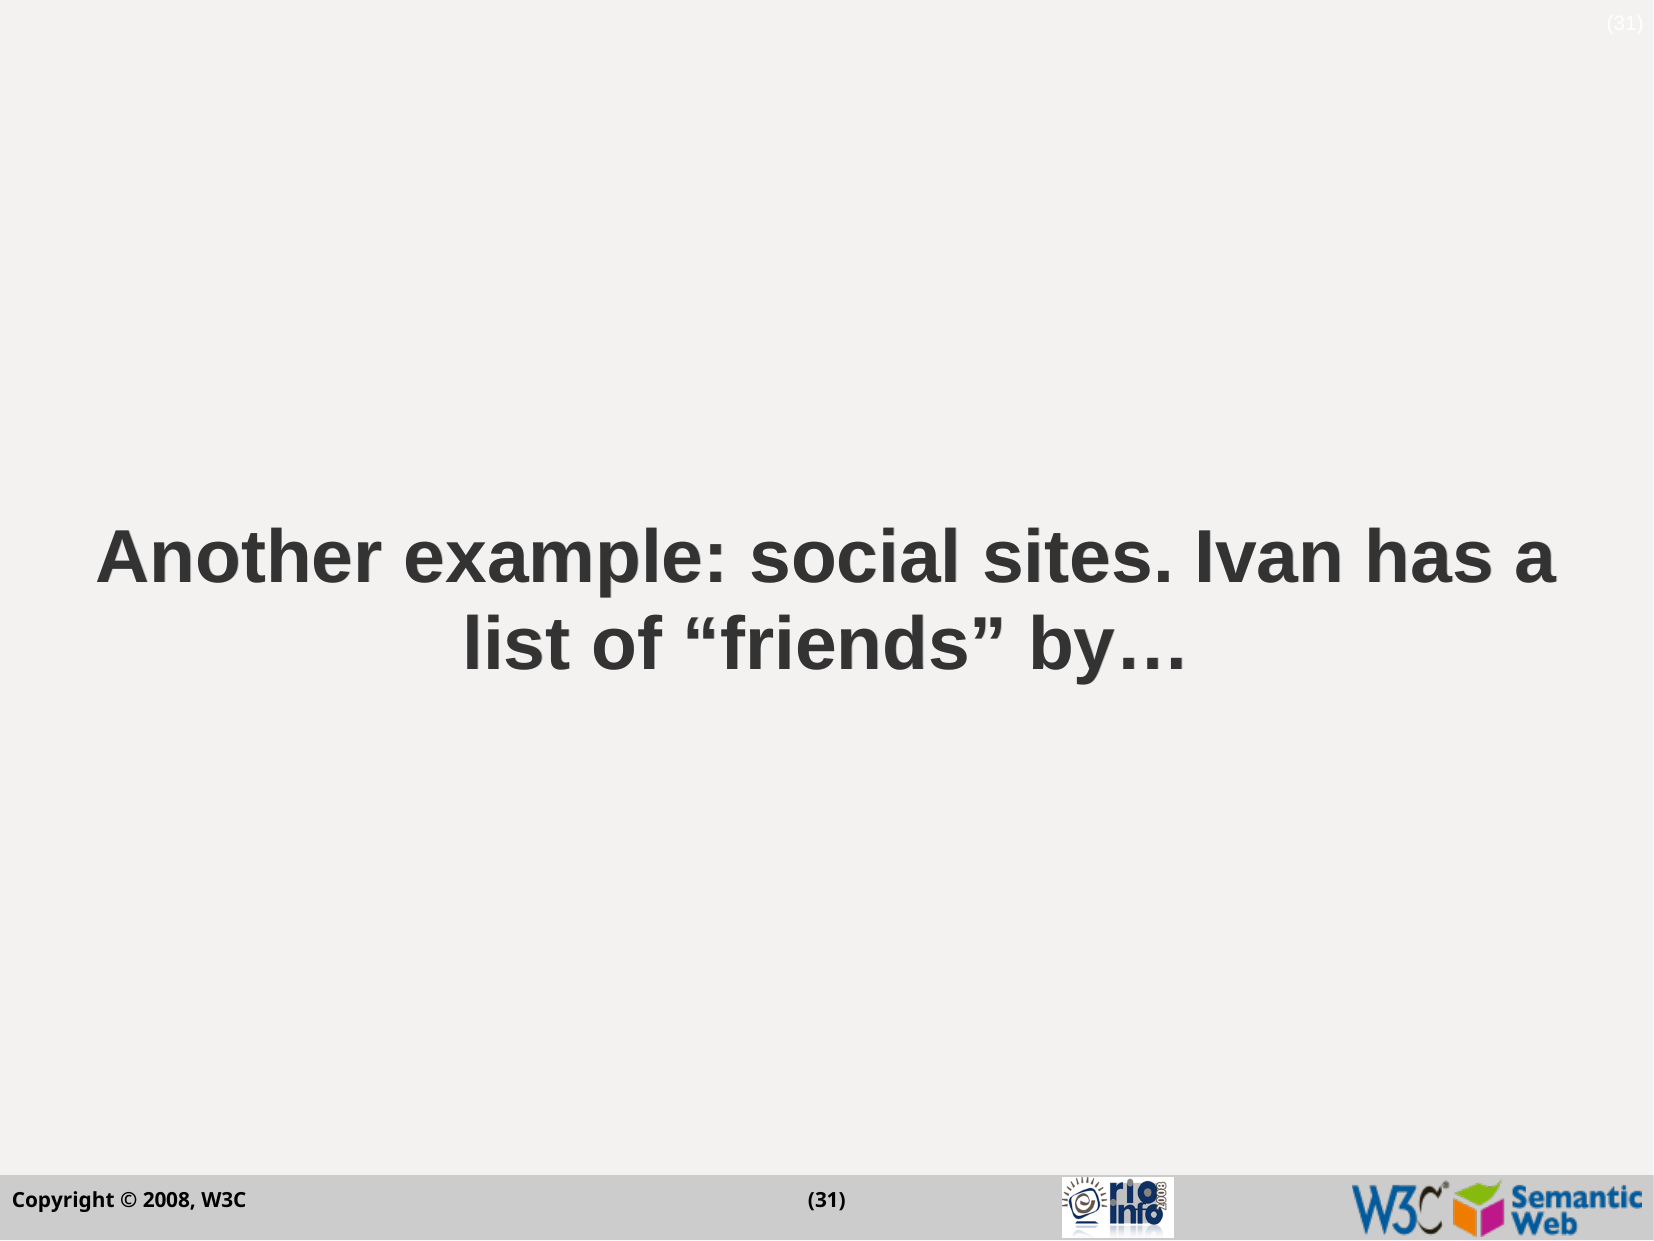

# Another example: social sites. Ivan has a list of “friends” by…